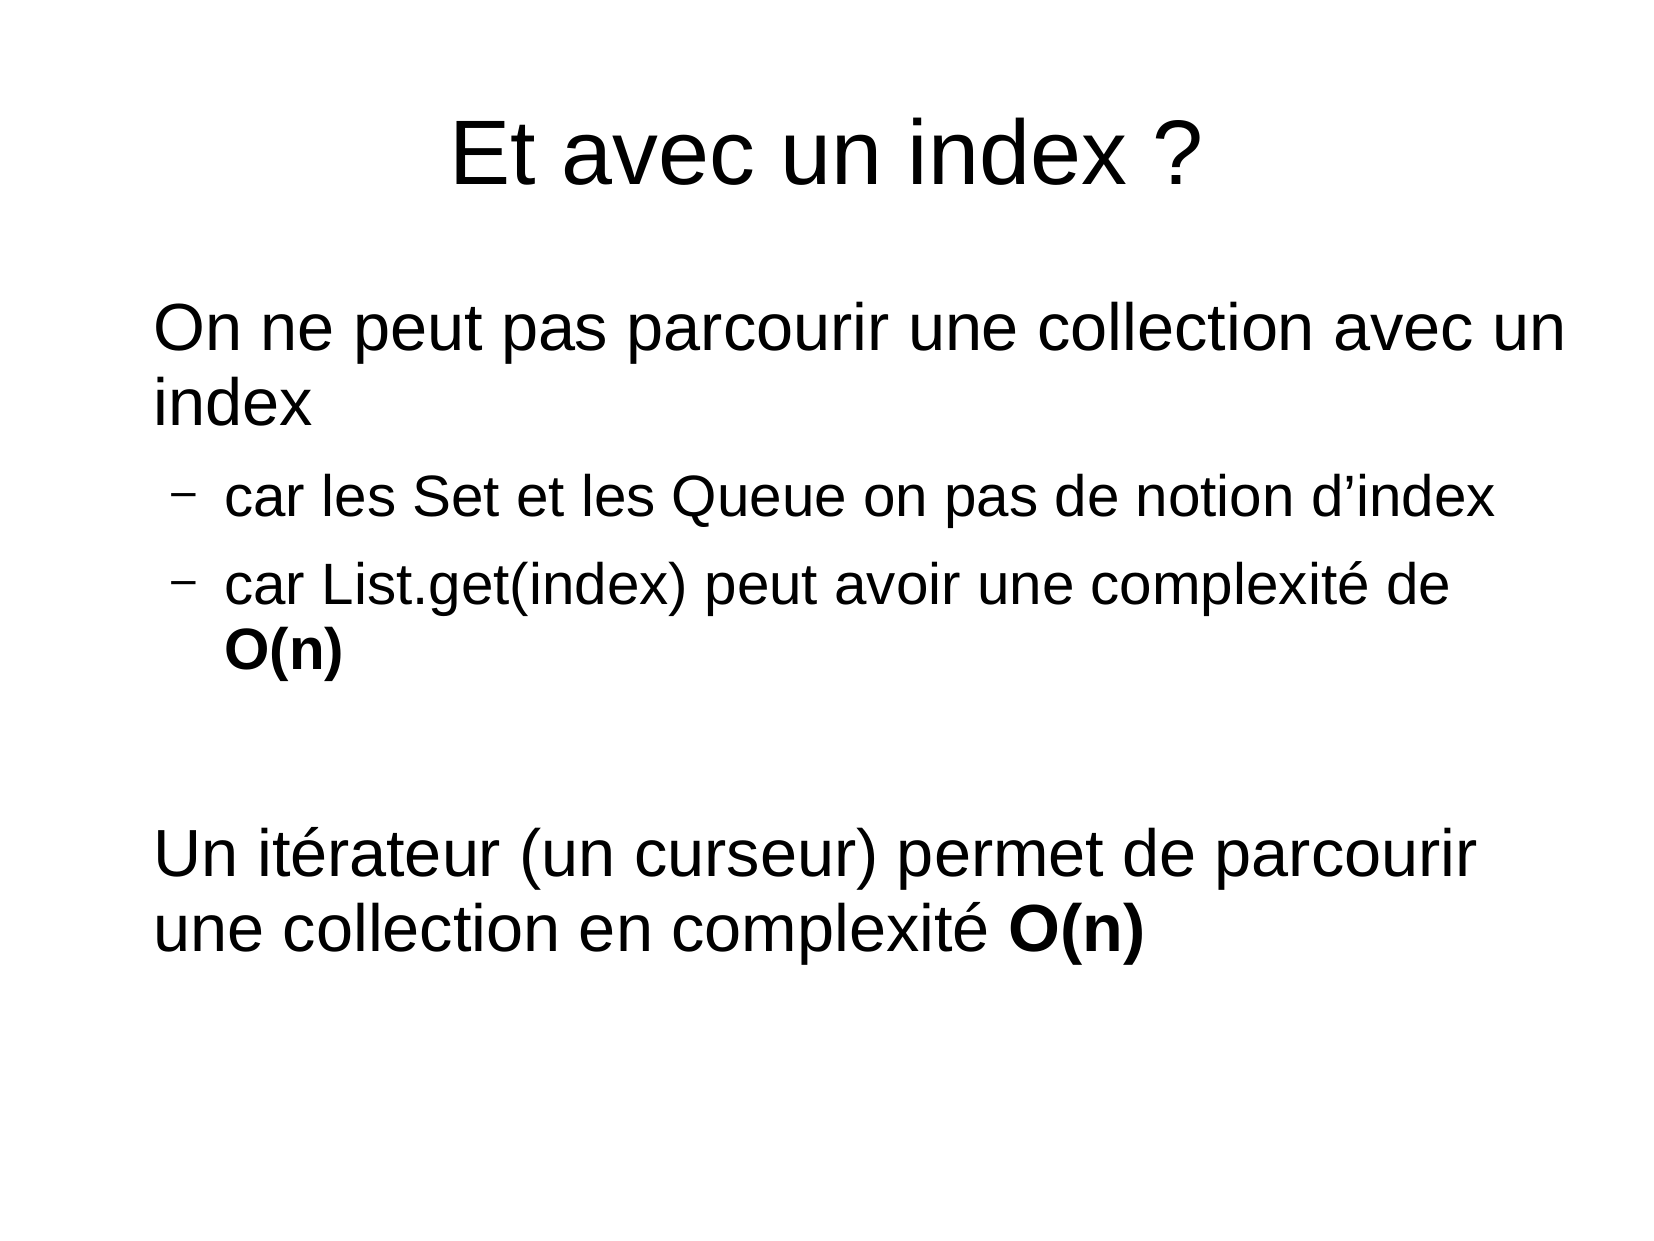

# Et avec un index ?
On ne peut pas parcourir une collection avec un index
car les Set et les Queue on pas de notion d’index
car List.get(index) peut avoir une complexité de O(n)
Un itérateur (un curseur) permet de parcourir une collection en complexité O(n)